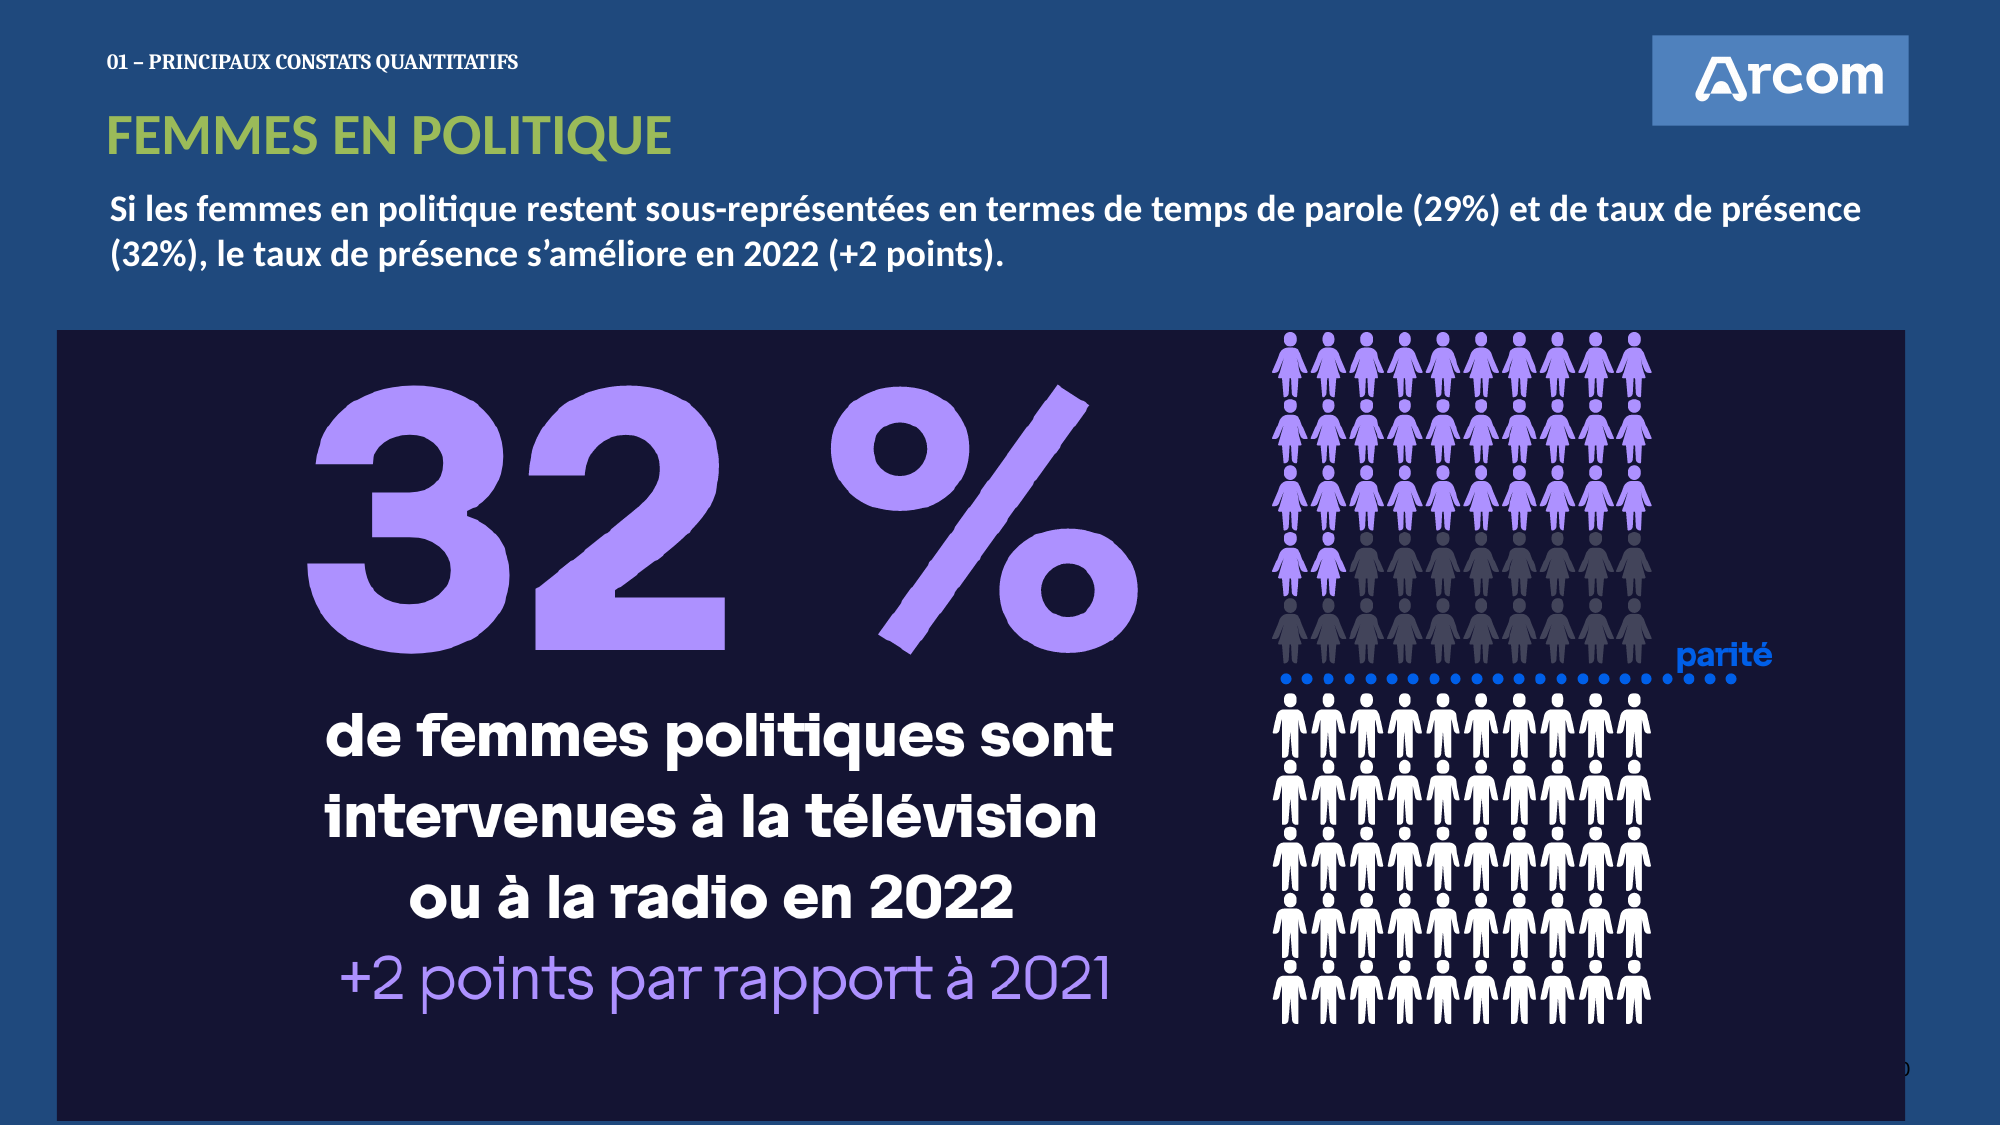

01 – Principaux constats quantitatifs
FEMMES EN POLITIQUE
# Si les femmes en politique restent sous-représentées en termes de temps de parole (29%) et de taux de présence (32%), le taux de présence s’améliore en 2022 (+2 points).